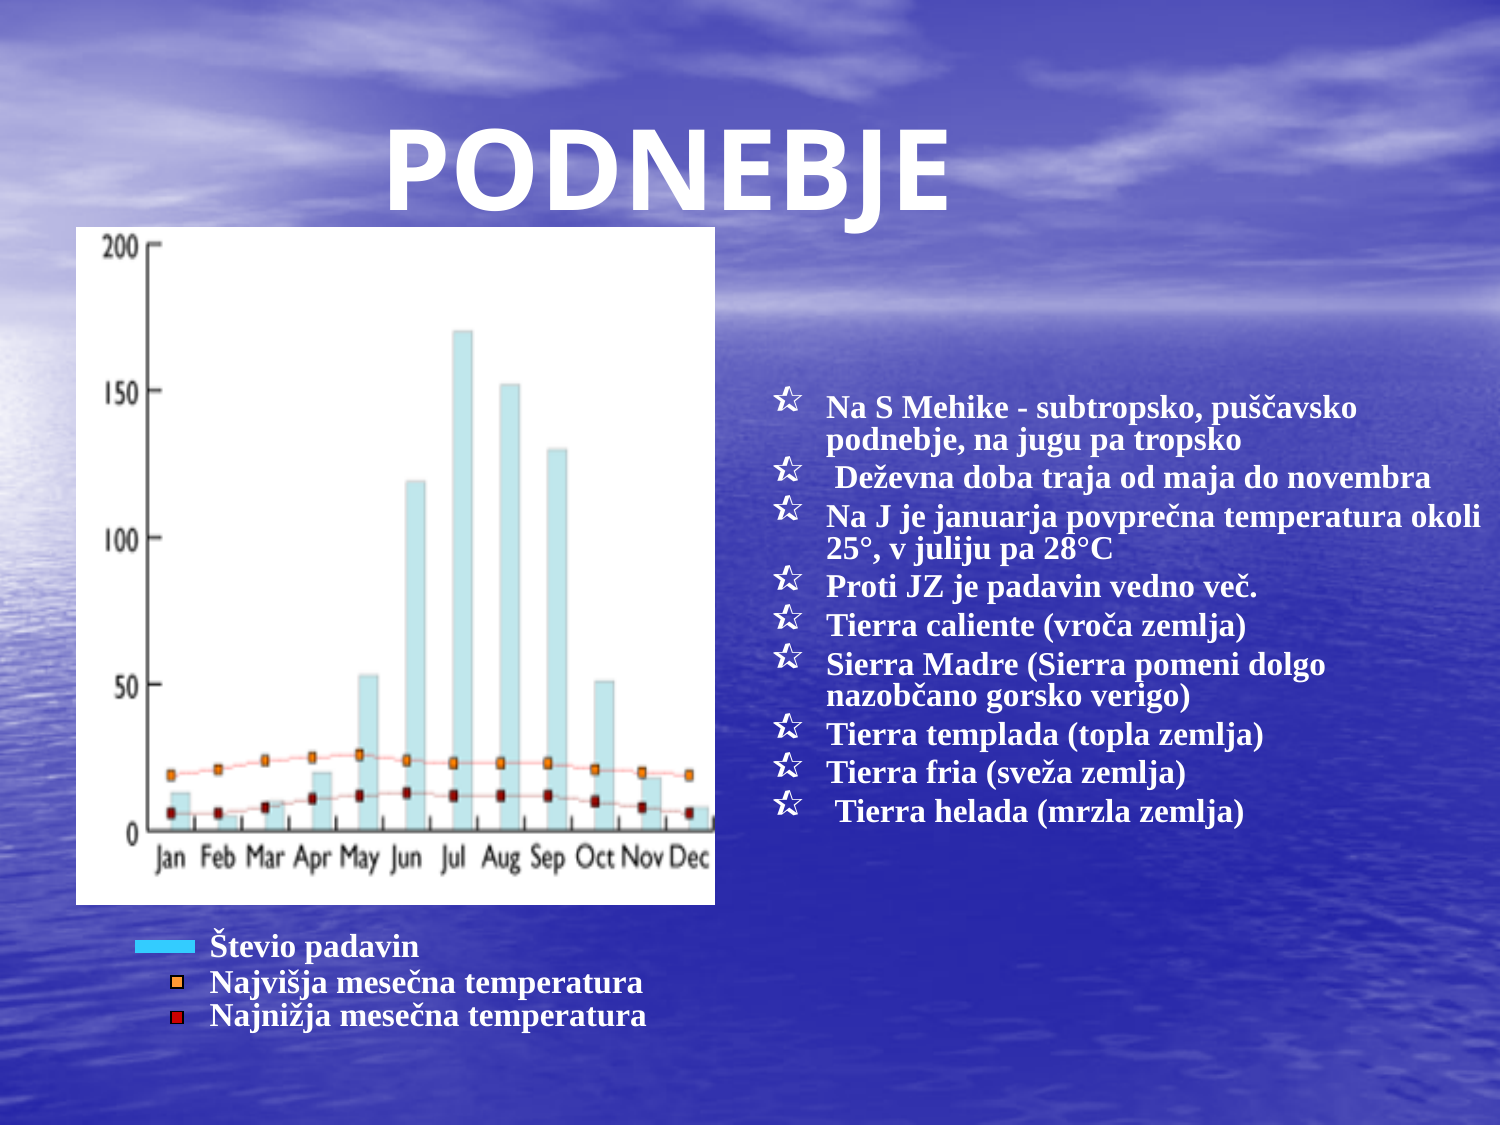

PODNEBJE
# Na S Mehike - subtropsko, puščavsko podnebje, na jugu pa tropsko
 Deževna doba traja od maja do novembra
Na J je januarja povprečna temperatura okoli 25°, v juliju pa 28°C
Proti JZ je padavin vedno več.
Tierra caliente (vroča zemlja)
Sierra Madre (Sierra pomeni dolgo nazobčano gorsko verigo)
Tierra templada (topla zemlja)
Tierra fria (sveža zemlja)
 Tierra helada (mrzla zemlja)
Števio padavin
Najvišja mesečna temperatura
Najnižja mesečna temperatura